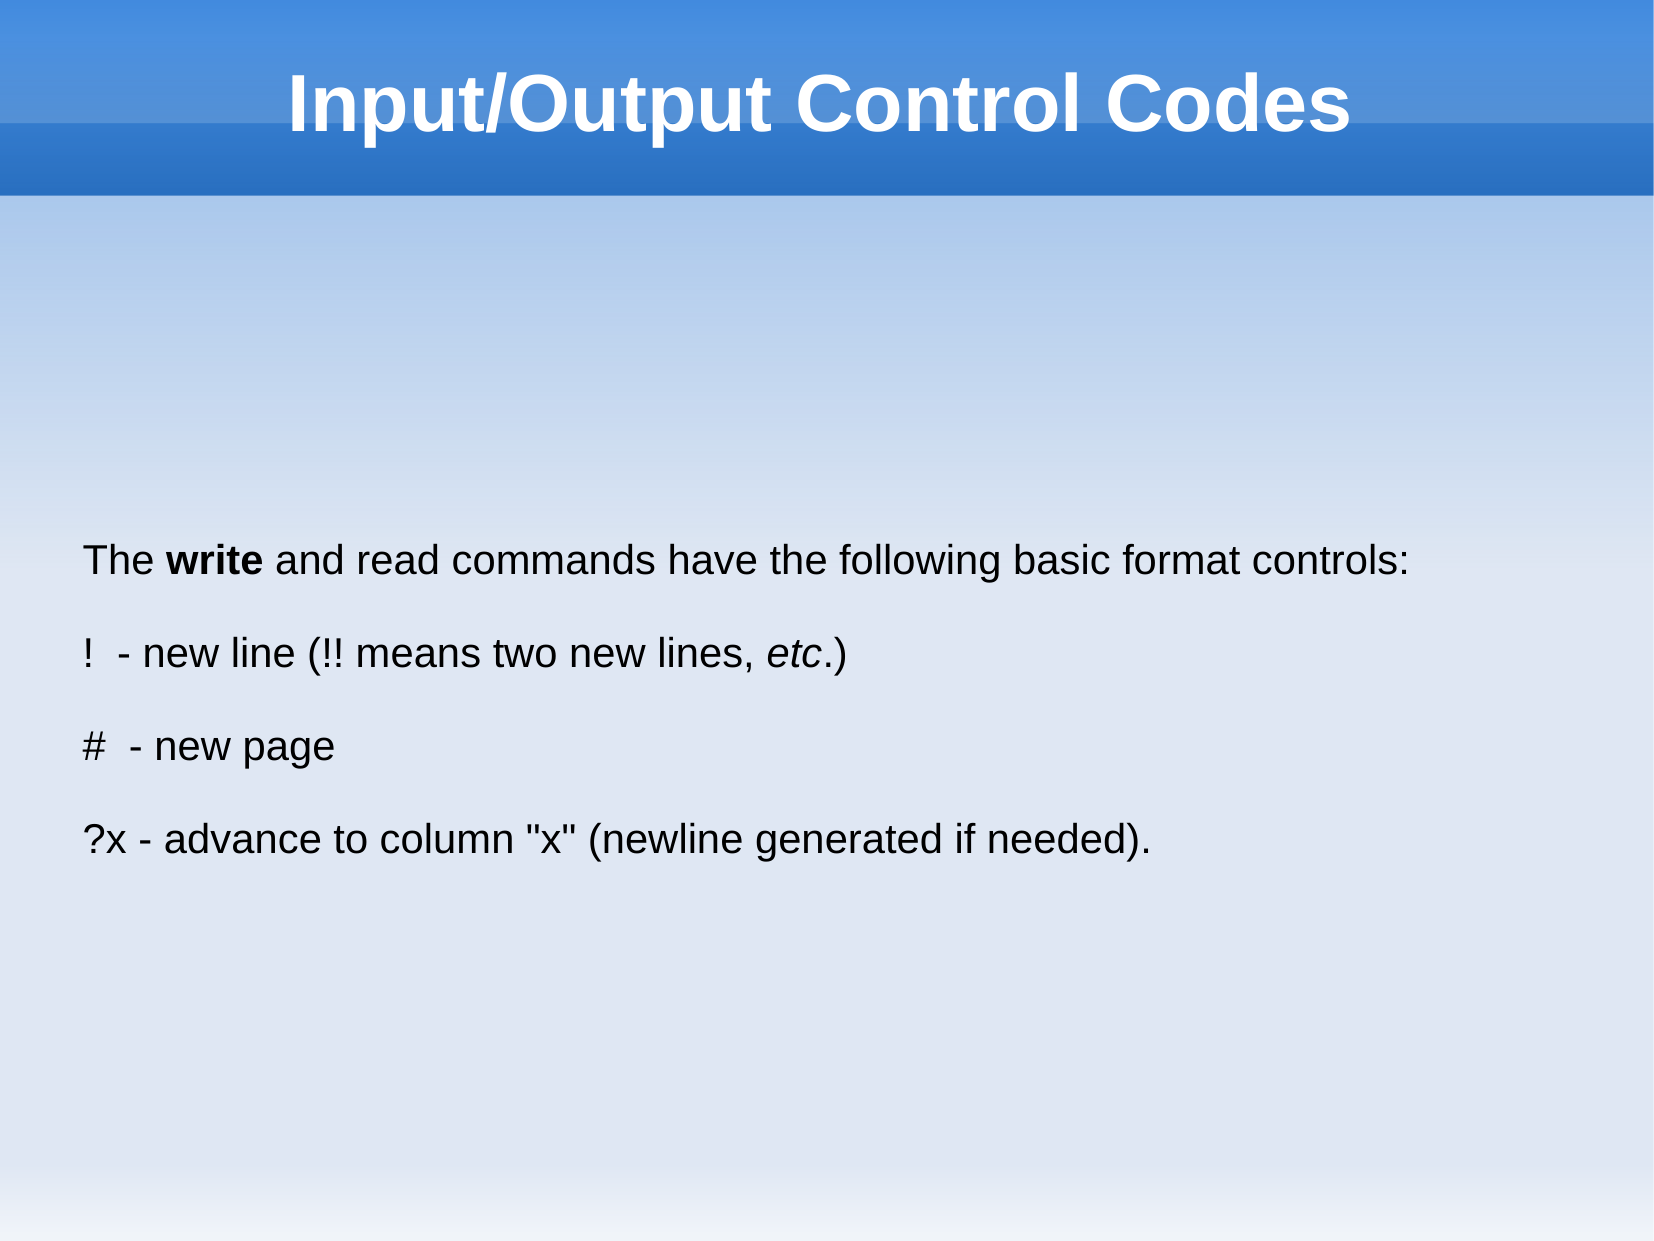

# Input/Output Control Codes
The write and read commands have the following basic format controls:
! - new line (!! means two new lines, etc.)
# - new page
?x - advance to column "x" (newline generated if needed).